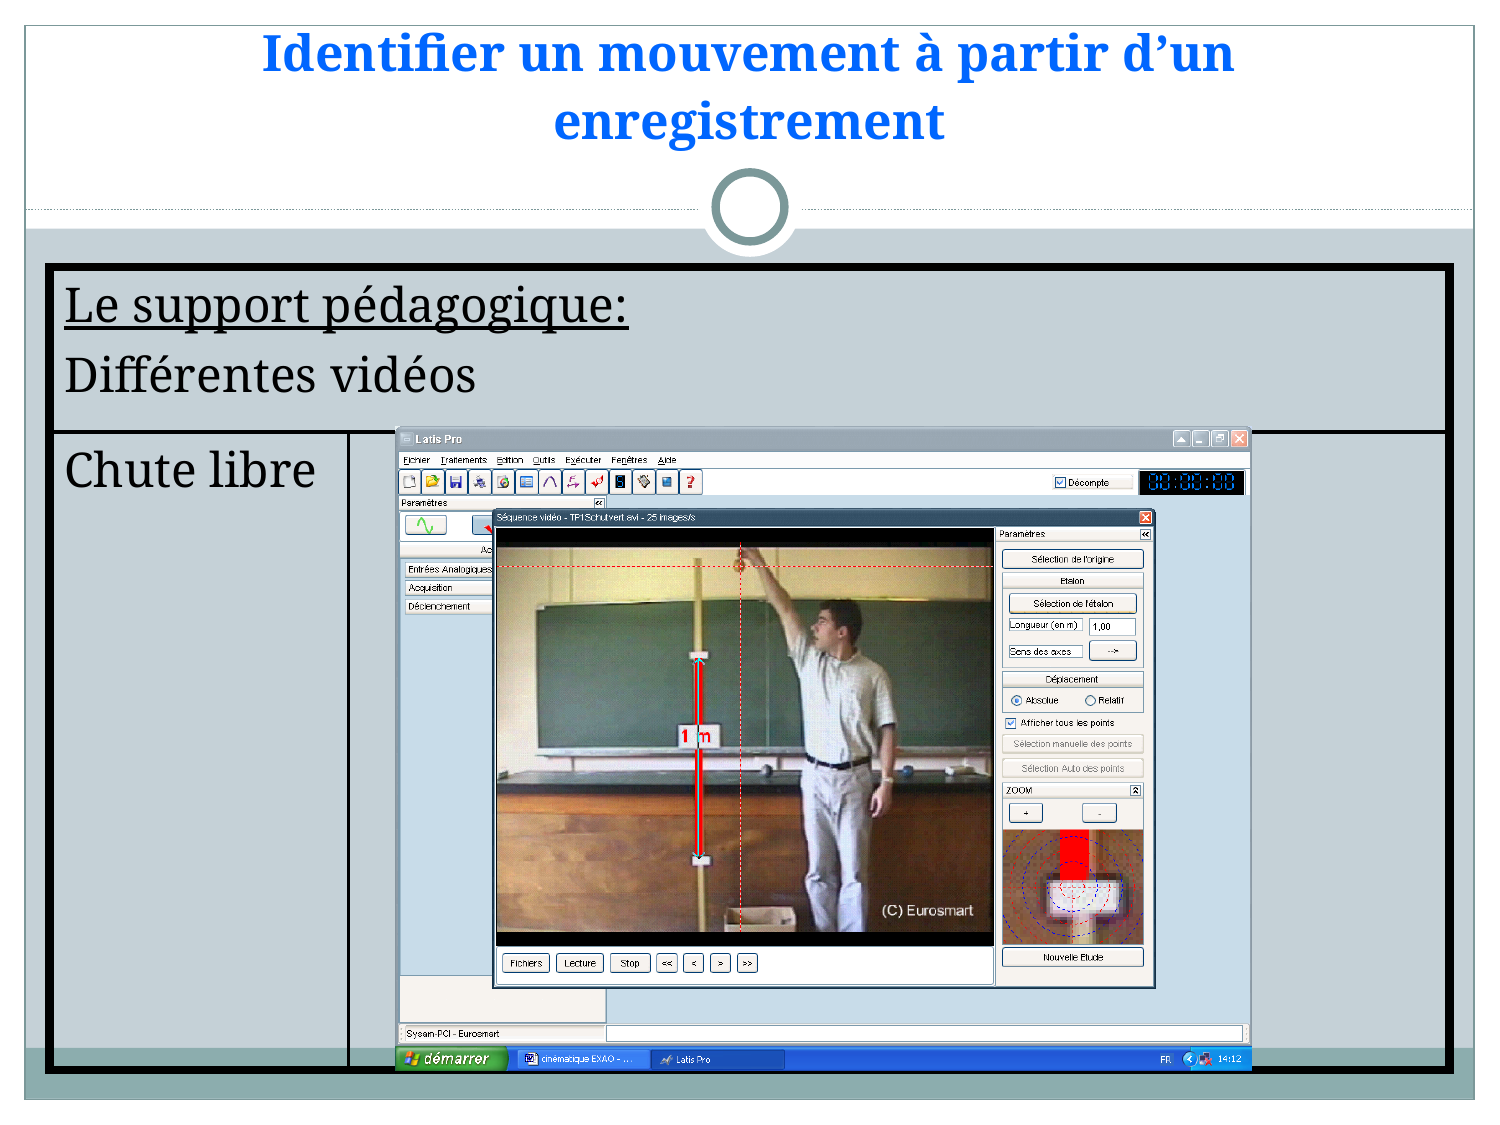

# Identifier un mouvement à partir d’un enregistrement
| Le support pédagogique: Différentes vidéos | |
| --- | --- |
| Chute libre | |